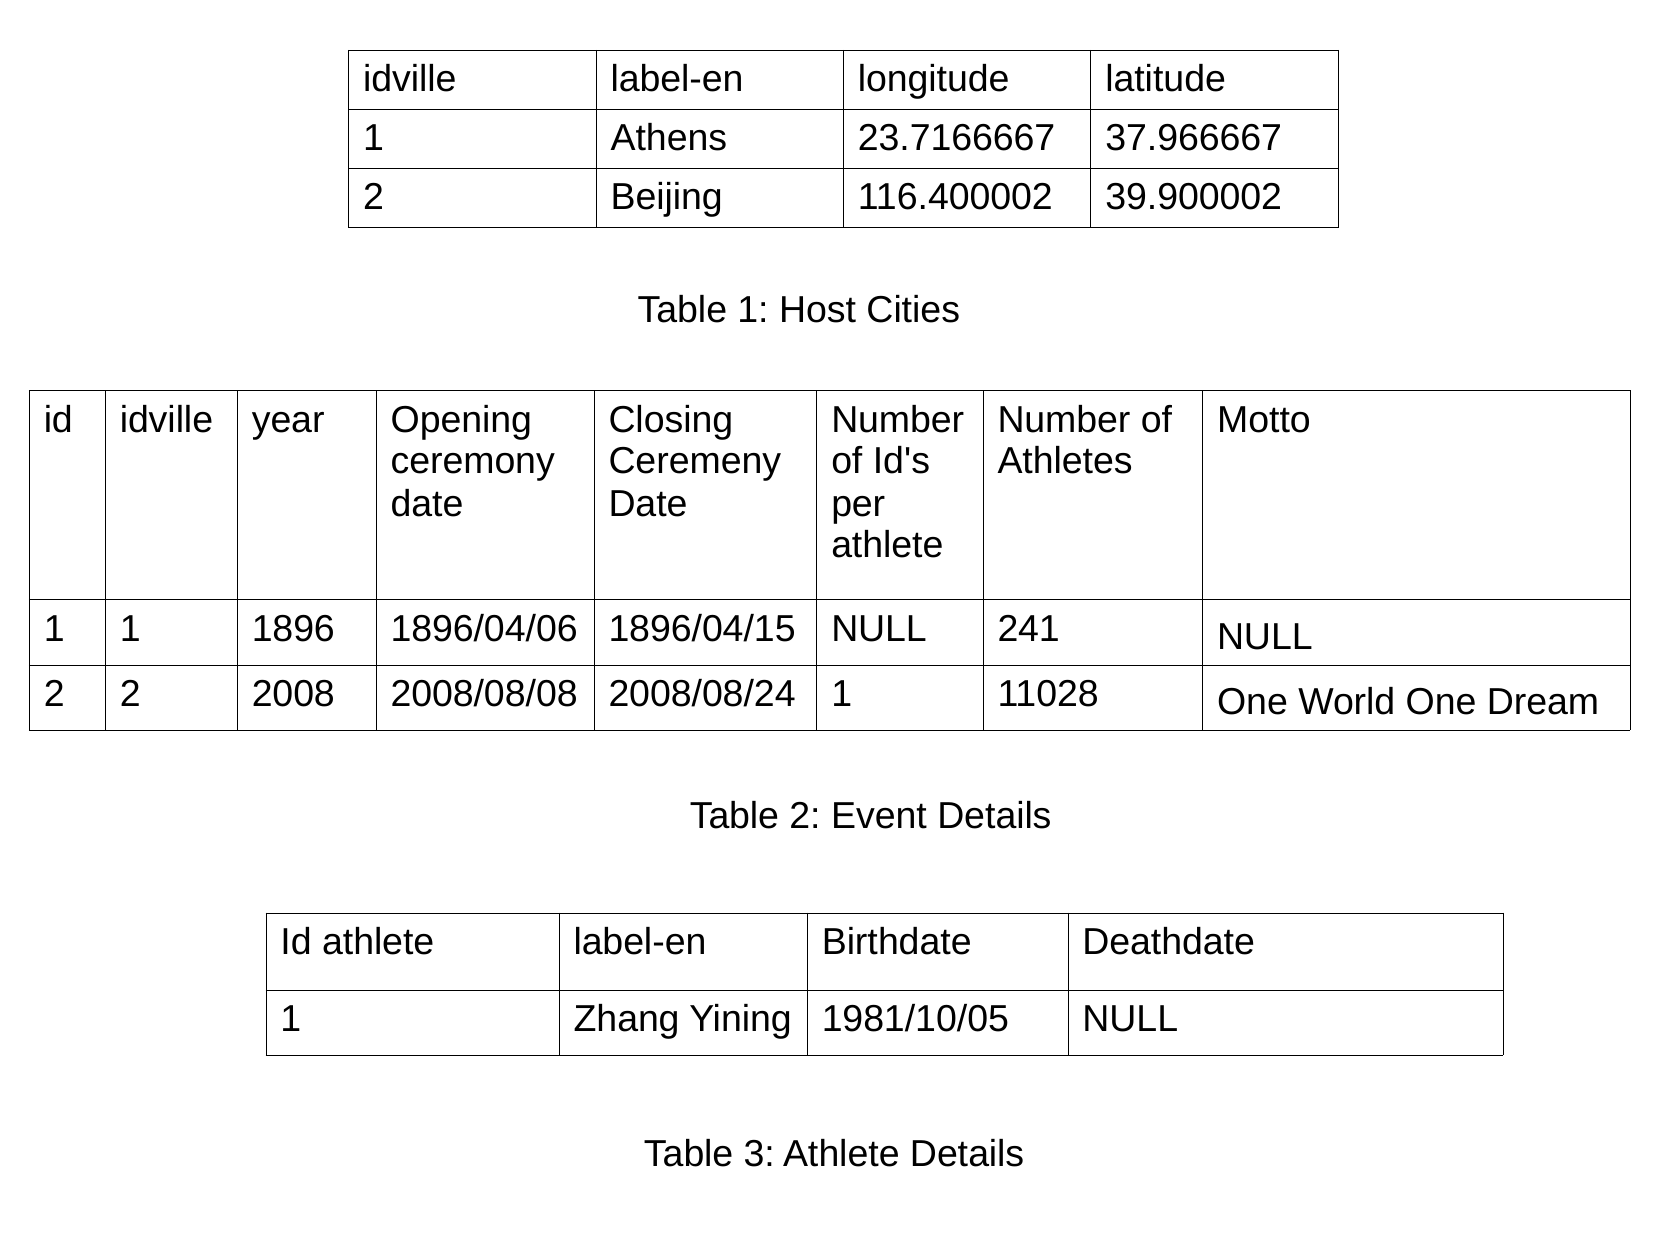

| idville | label-en | longitude | latitude |
| --- | --- | --- | --- |
| 1 | Athens | 23.7166667 | 37.966667 |
| 2 | Beijing | 116.400002 | 39.900002 |
Table 1: Host Cities
| id | idville | year | Opening ceremony date | Closing Ceremeny Date | Number of Id's per athlete | Number of Athletes | Motto |
| --- | --- | --- | --- | --- | --- | --- | --- |
| 1 | 1 | 1896 | 1896/04/06 | 1896/04/15 | NULL | 241 | NULL |
| 2 | 2 | 2008 | 2008/08/08 | 2008/08/24 | 1 | 11028 | One World One Dream |
Table 2: Event Details
| Id athlete | label-en | Birthdate | Deathdate |
| --- | --- | --- | --- |
| 1 | Zhang Yining | 1981/10/05 | NULL |
Table 3: Athlete Details